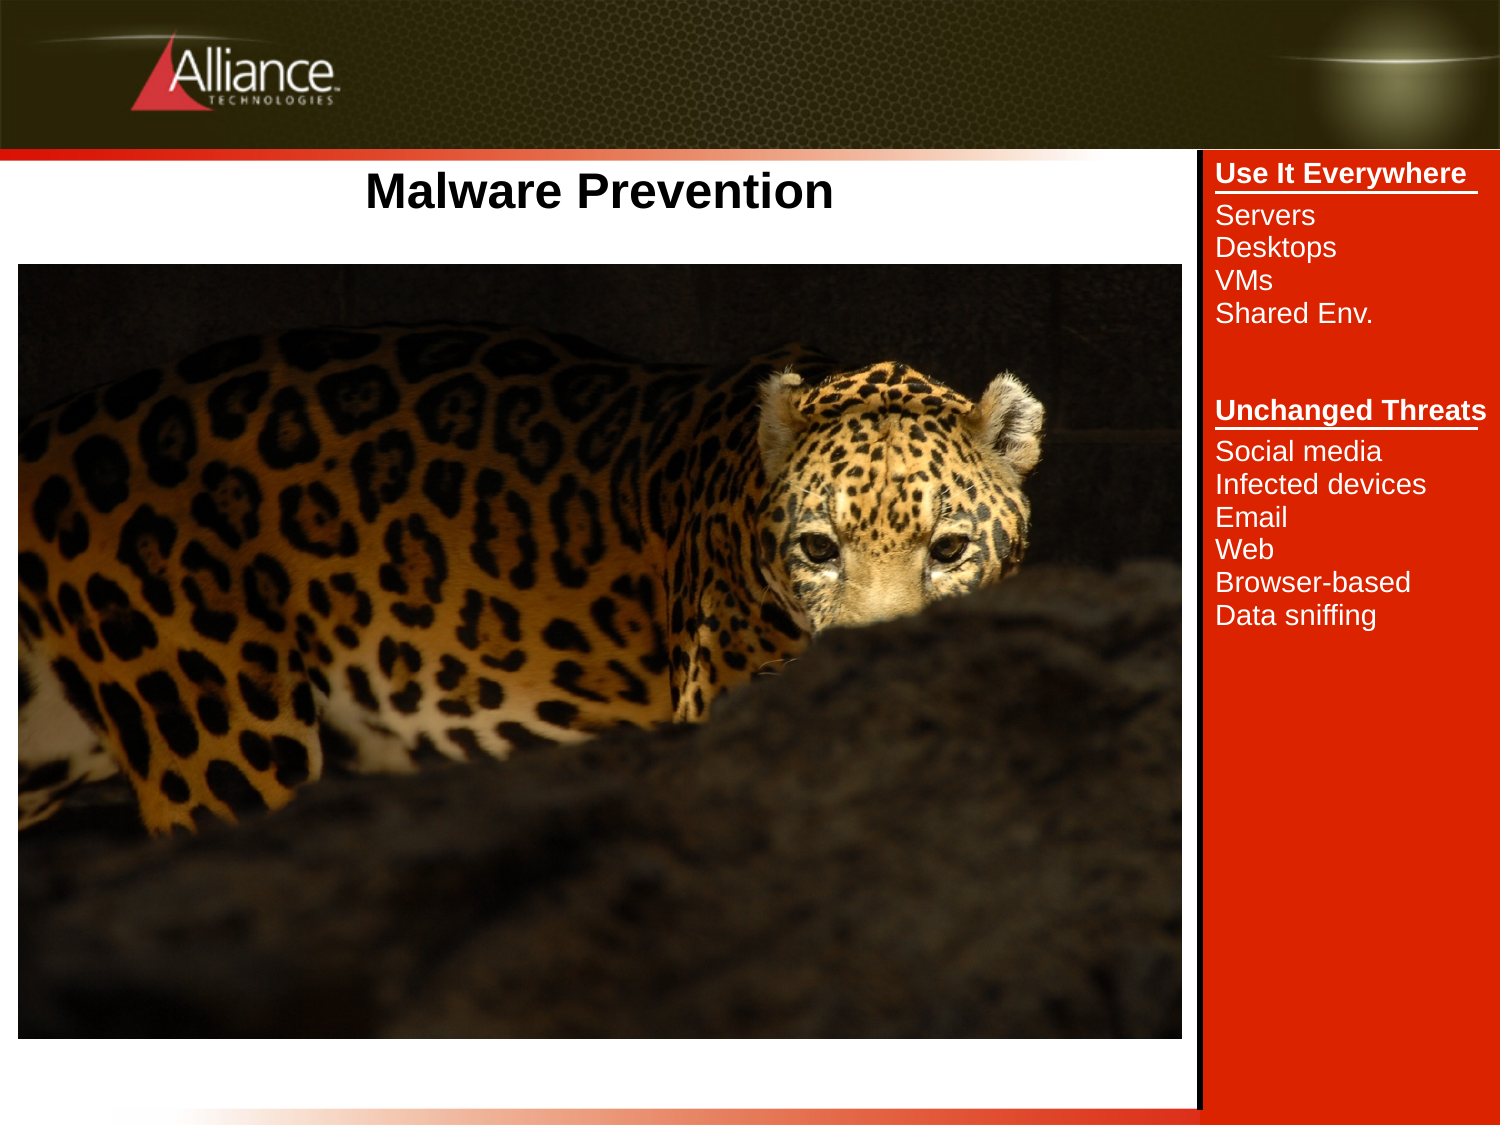

Use It Everywhere
Malware Prevention
Servers
Desktops
VMs
Shared Env.
Unchanged Threats
Social media
Infected devices
Email
Web
Browser-based
Data sniffing